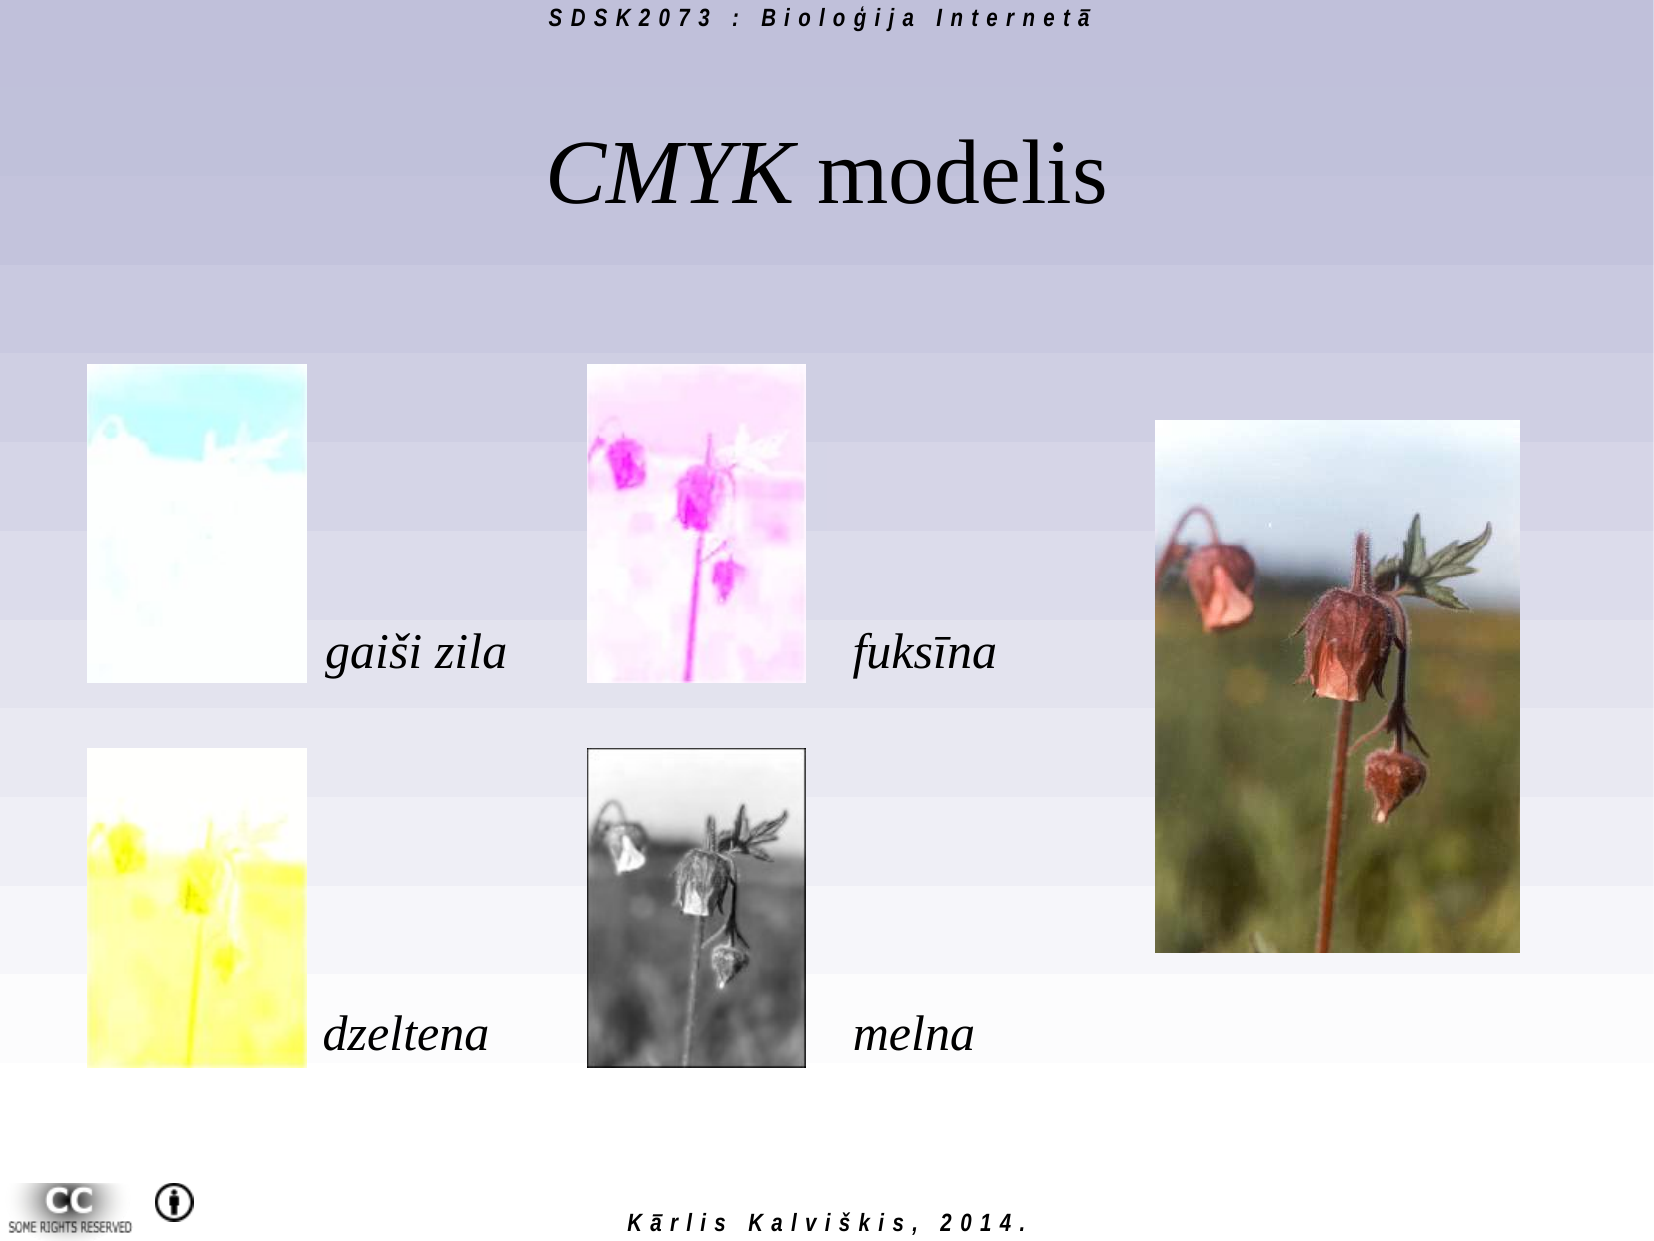

# CMYK modelis
gaiši zila
fuksīna
dzeltena
melna